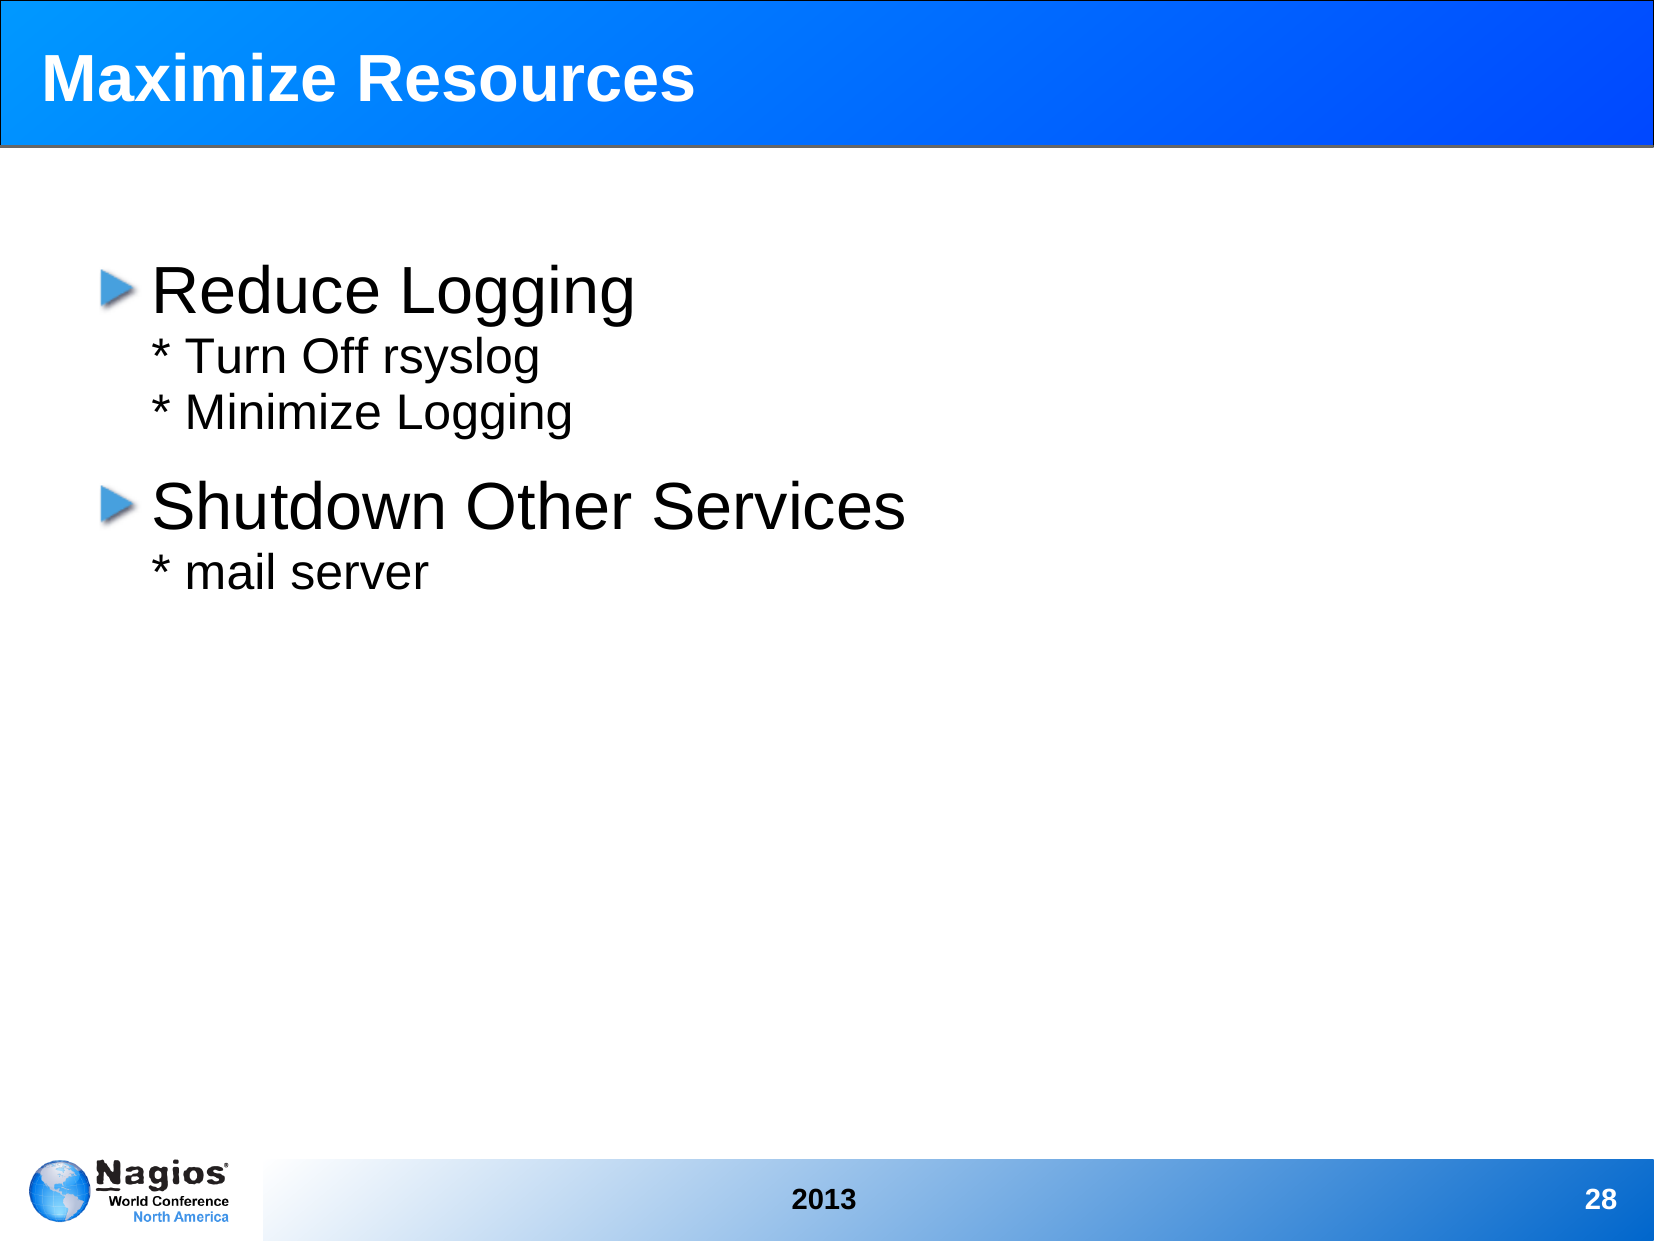

# Maximize Resources
Reduce Logging
* Turn Off rsyslog
* Minimize Logging
Shutdown Other Services
* mail server
2011
28